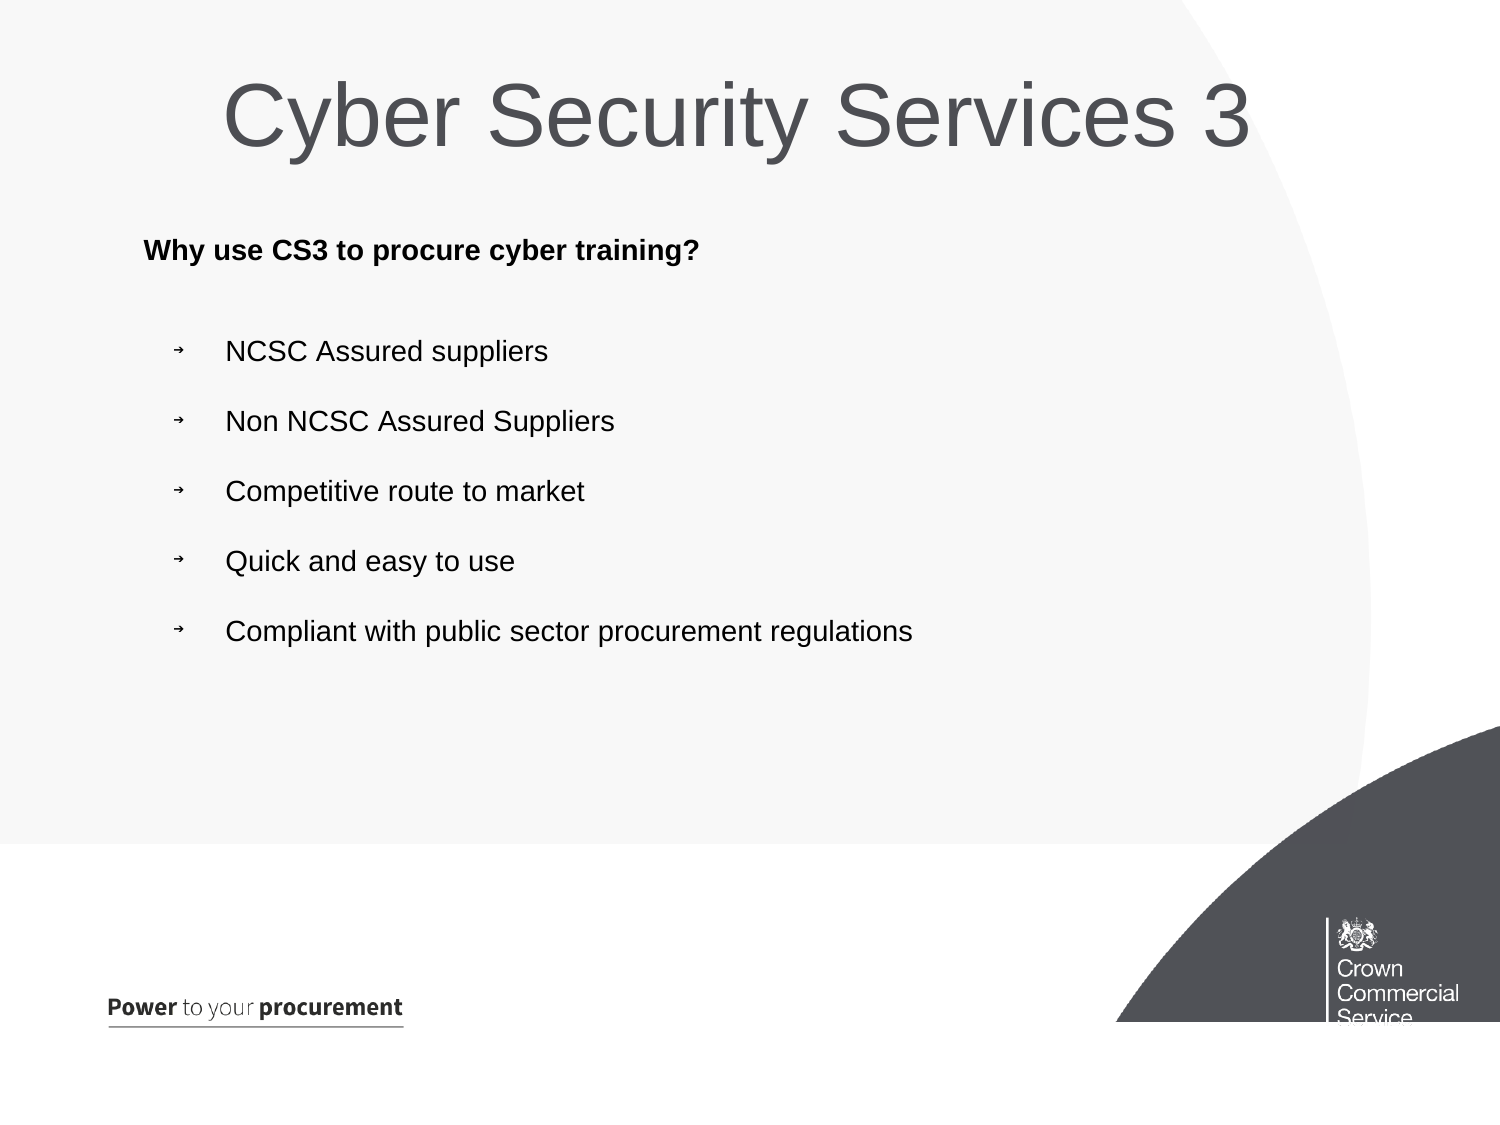

# Cyber Security Services 3
Why use CS3 to procure cyber training?
NCSC Assured suppliers
Non NCSC Assured Suppliers
Competitive route to market
Quick and easy to use
Compliant with public sector procurement regulations